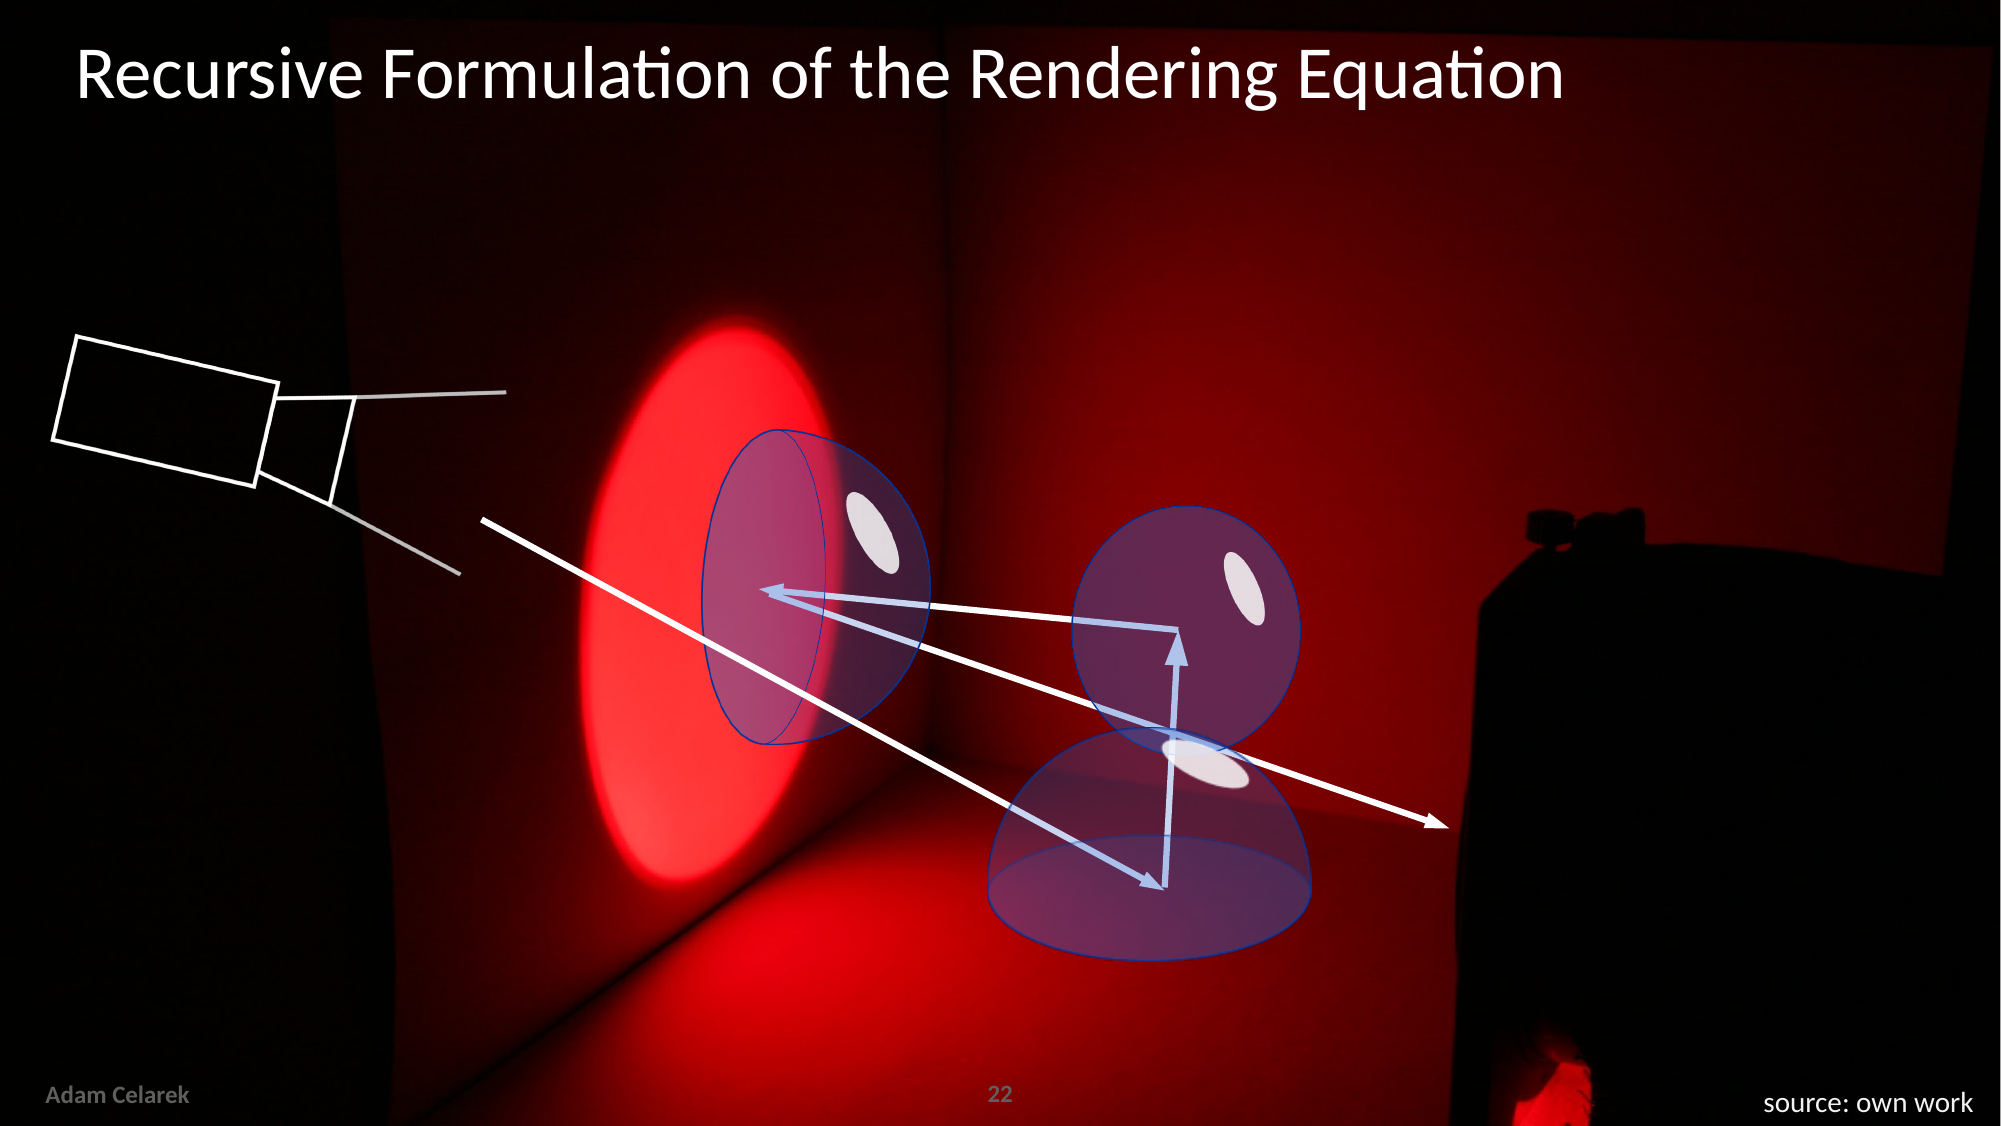

# Recursive Formulation of the Rendering Equation
source: own work
Adam Celarek